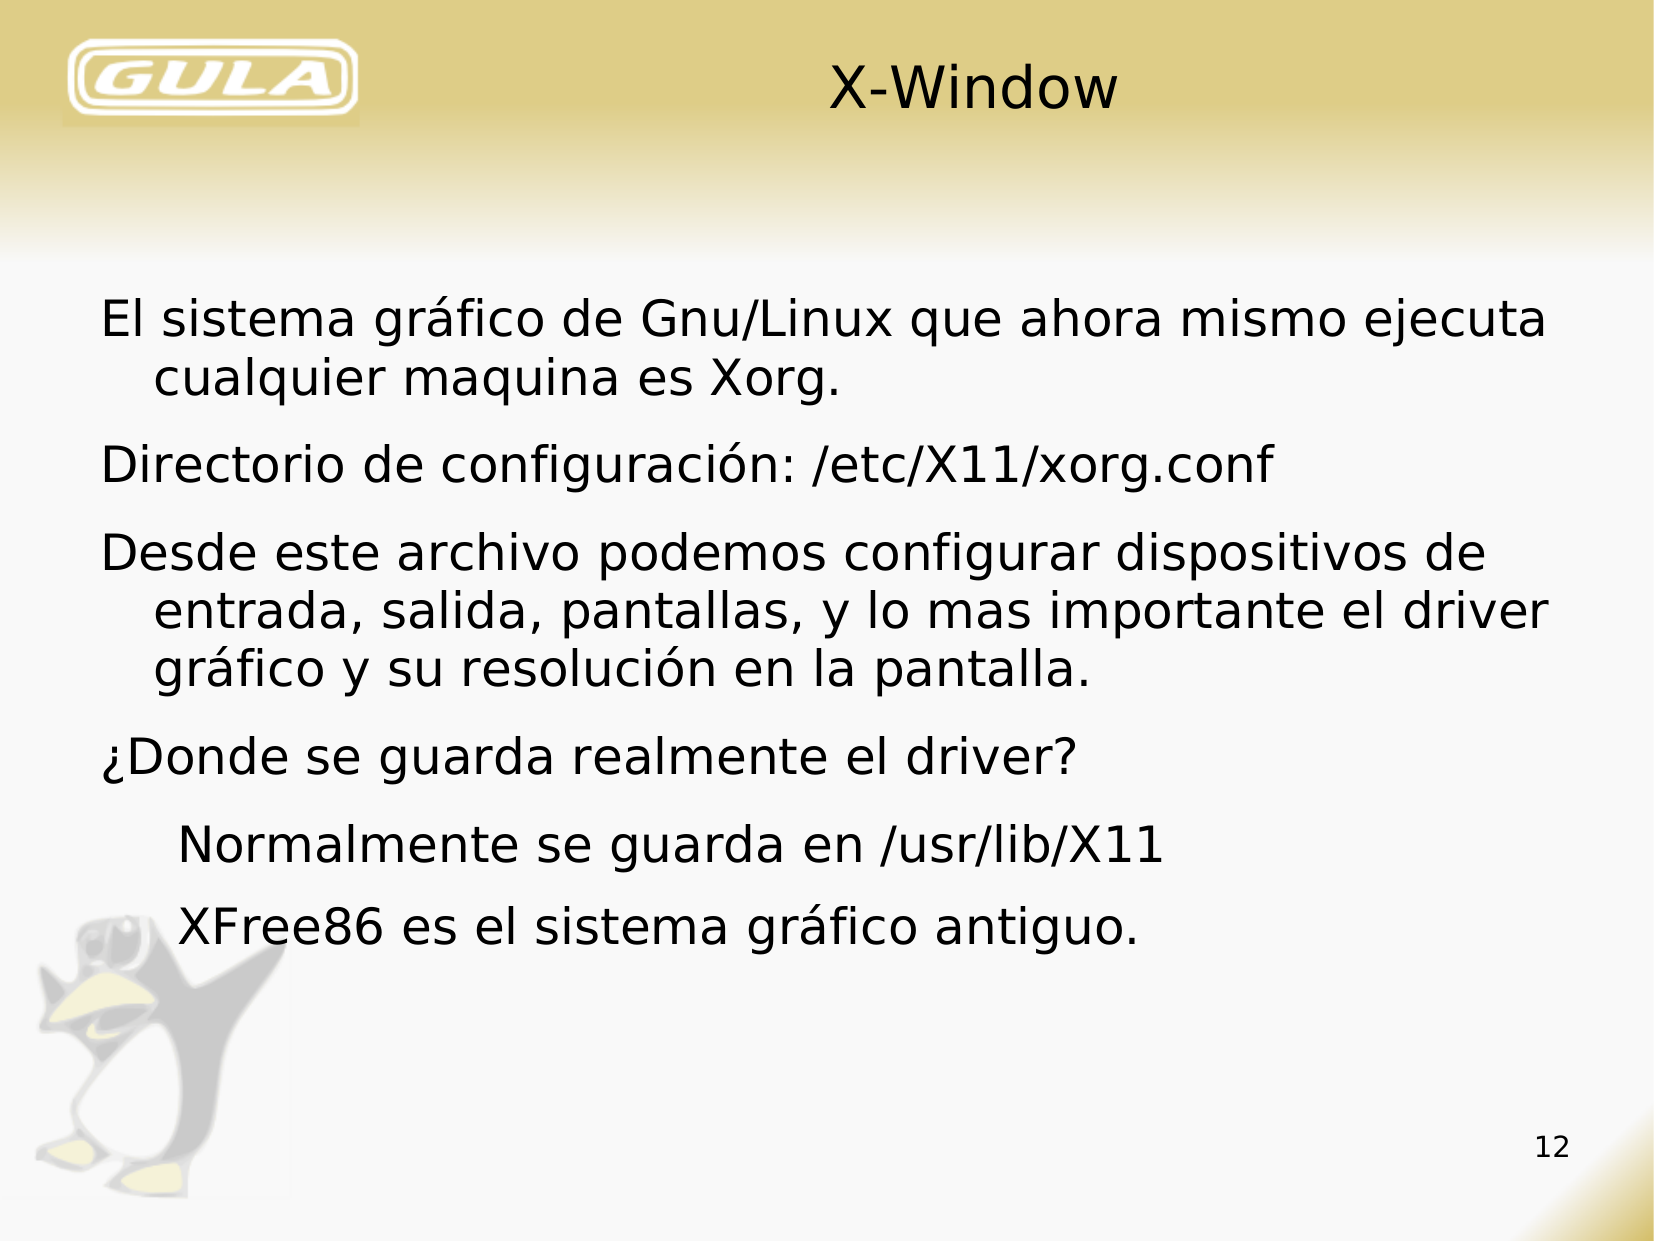

X-Window
# El sistema gráfico de Gnu/Linux que ahora mismo ejecuta cualquier maquina es Xorg.
Directorio de configuración: /etc/X11/xorg.conf
Desde este archivo podemos configurar dispositivos de entrada, salida, pantallas, y lo mas importante el driver gráfico y su resolución en la pantalla.
¿Donde se guarda realmente el driver?
Normalmente se guarda en /usr/lib/X11
XFree86 es el sistema gráfico antiguo.
12